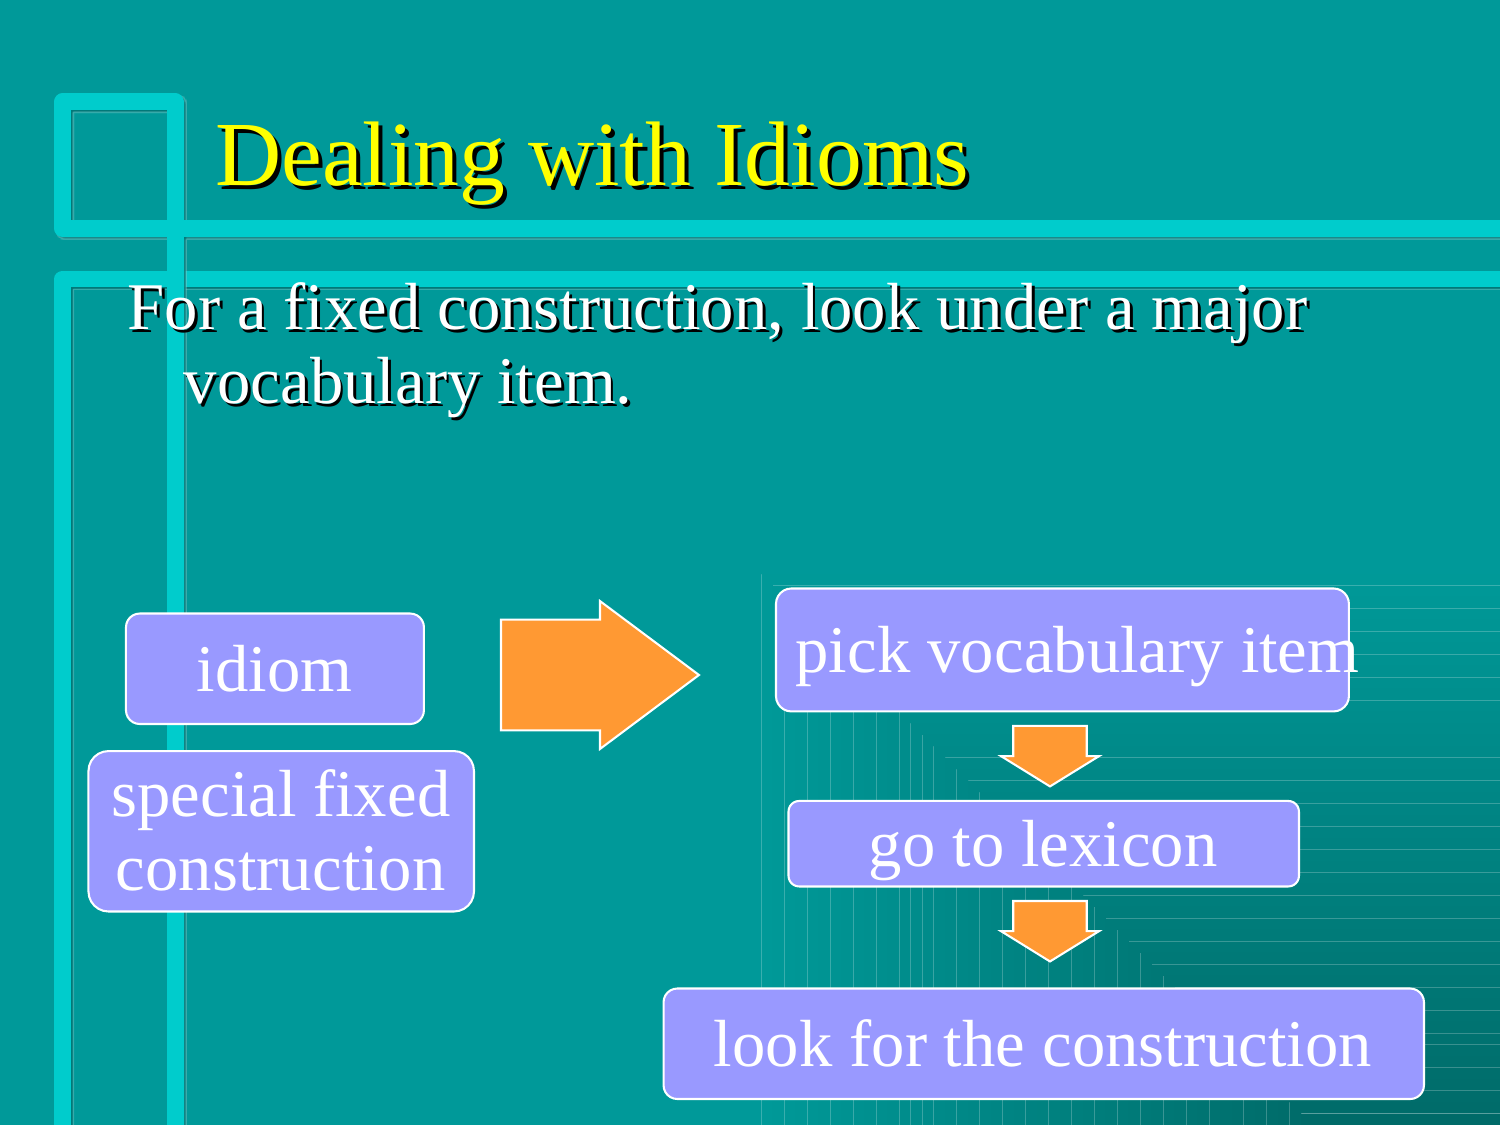

# Dealing with Idioms
For a fixed construction, look under a major vocabulary item.
pick vocabulary item
idiom
special fixed
construction
go to lexicon
look for the construction